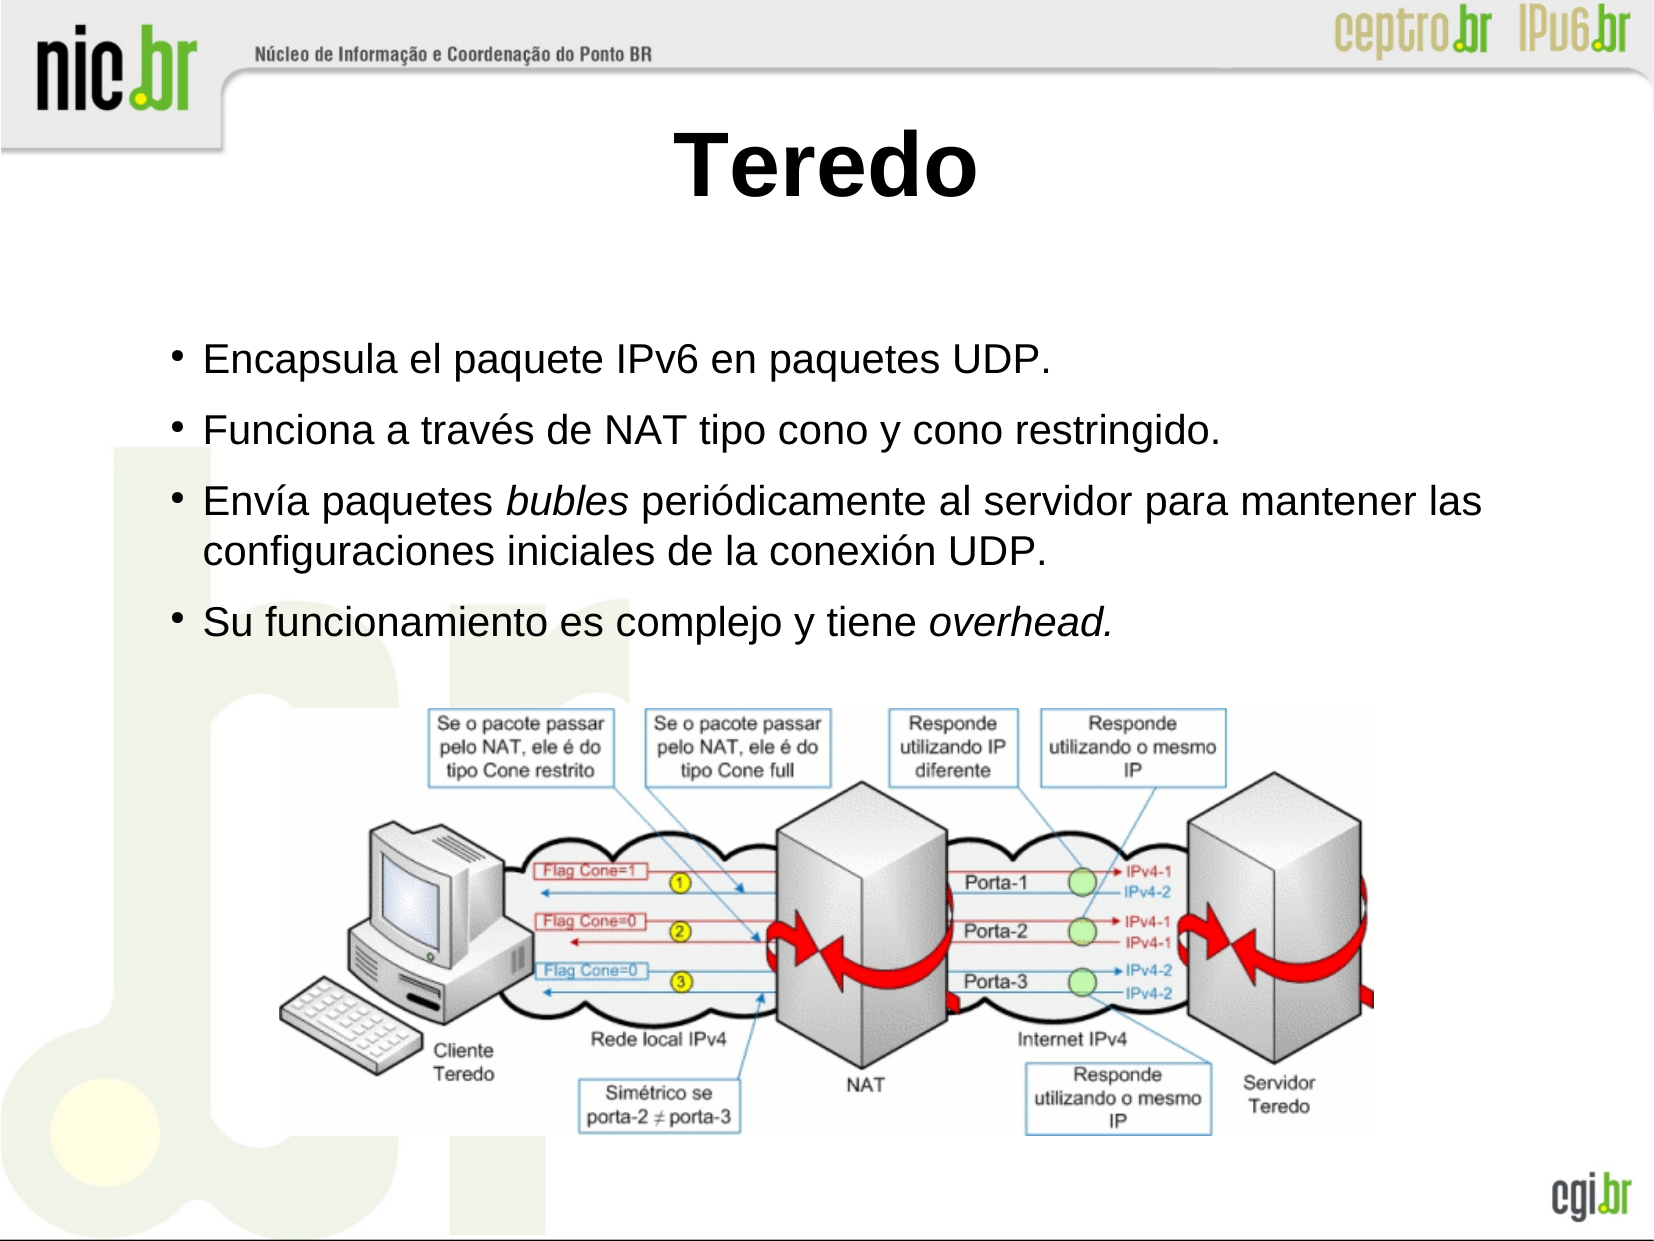

Teredo
Encapsula el paquete IPv6 en paquetes UDP.
Funciona a través de NAT tipo cono y cono restringido.
Envía paquetes bubles periódicamente al servidor para mantener las configuraciones iniciales de la conexión UDP.
Su funcionamiento es complejo y tiene overhead.